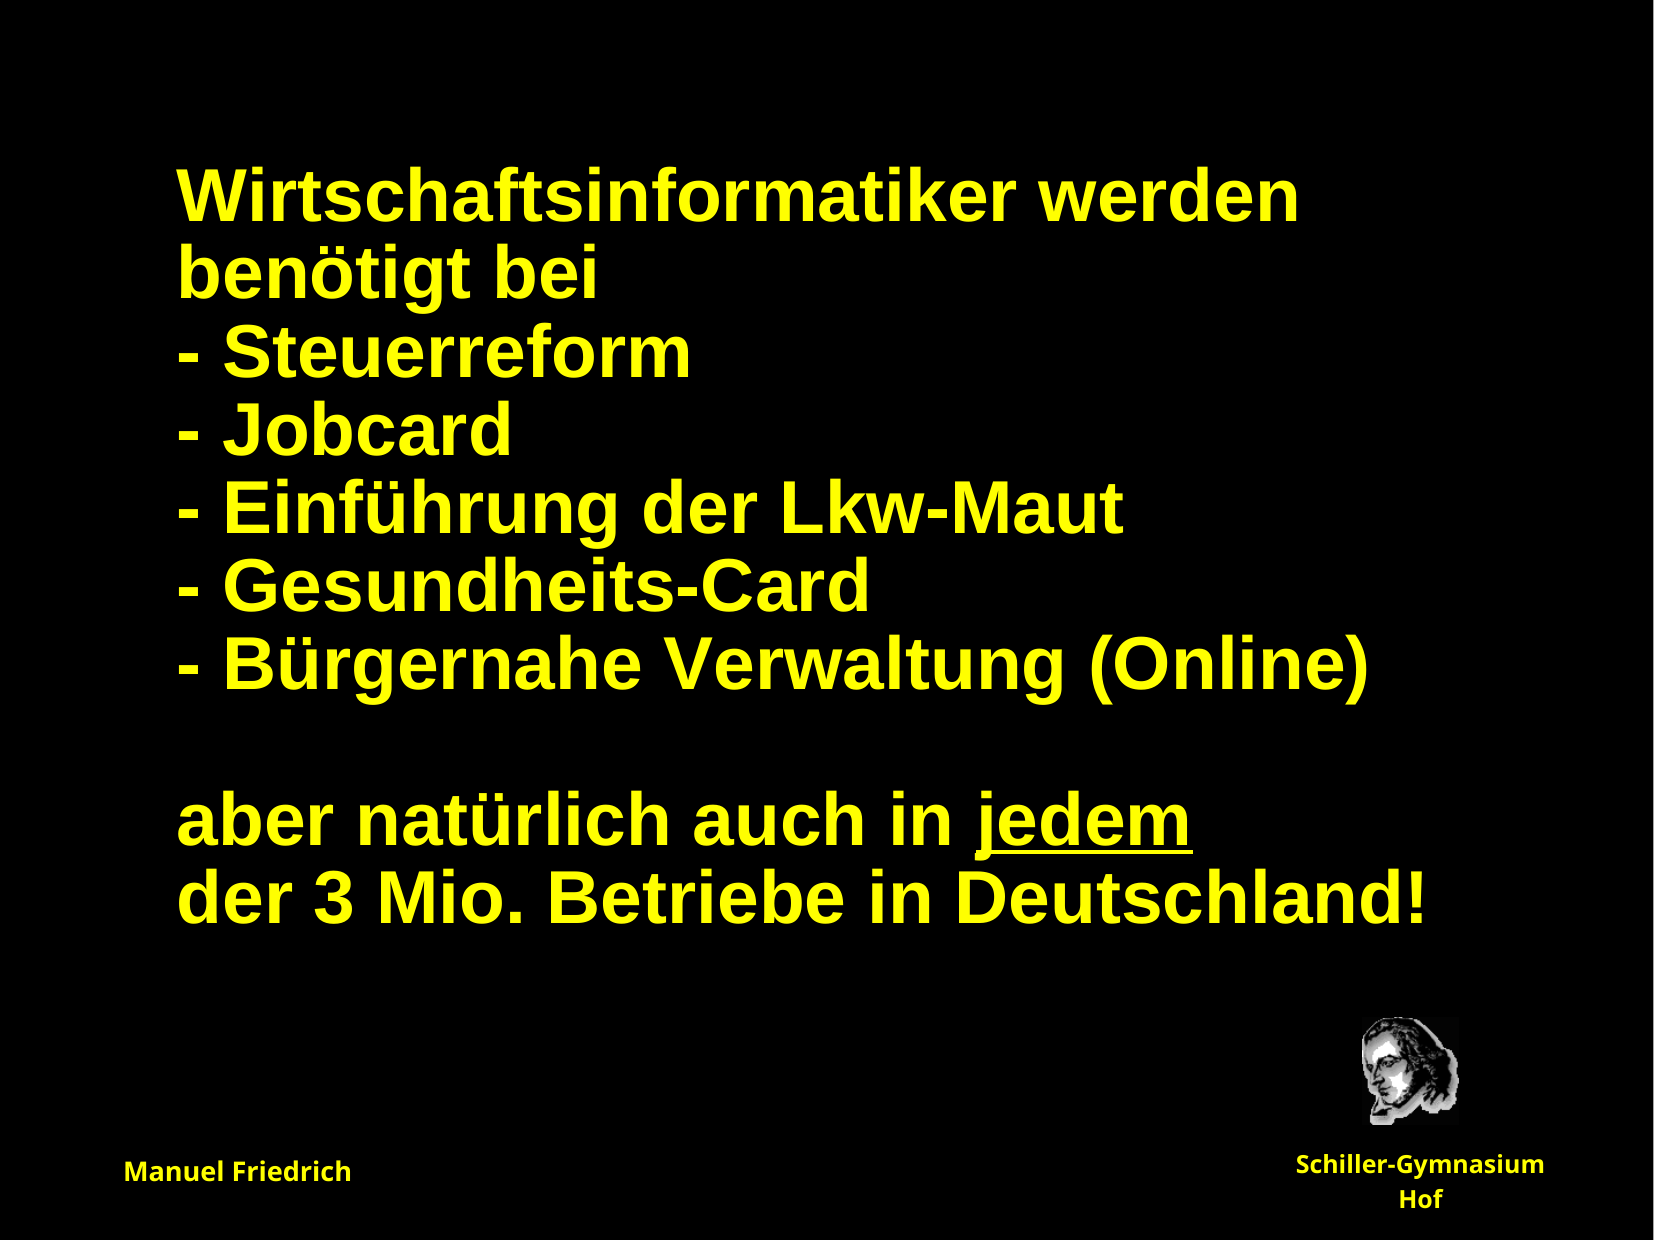

Wirtschaftsinformatiker werden
benötigt bei
- Steuerreform
- Jobcard
- Einführung der Lkw-Maut
- Gesundheits-Card
- Bürgernahe Verwaltung (Online)
aber natürlich auch in jedem
der 3 Mio. Betriebe in Deutschland!
Schiller-Gymnasium
Hof
Manuel Friedrich